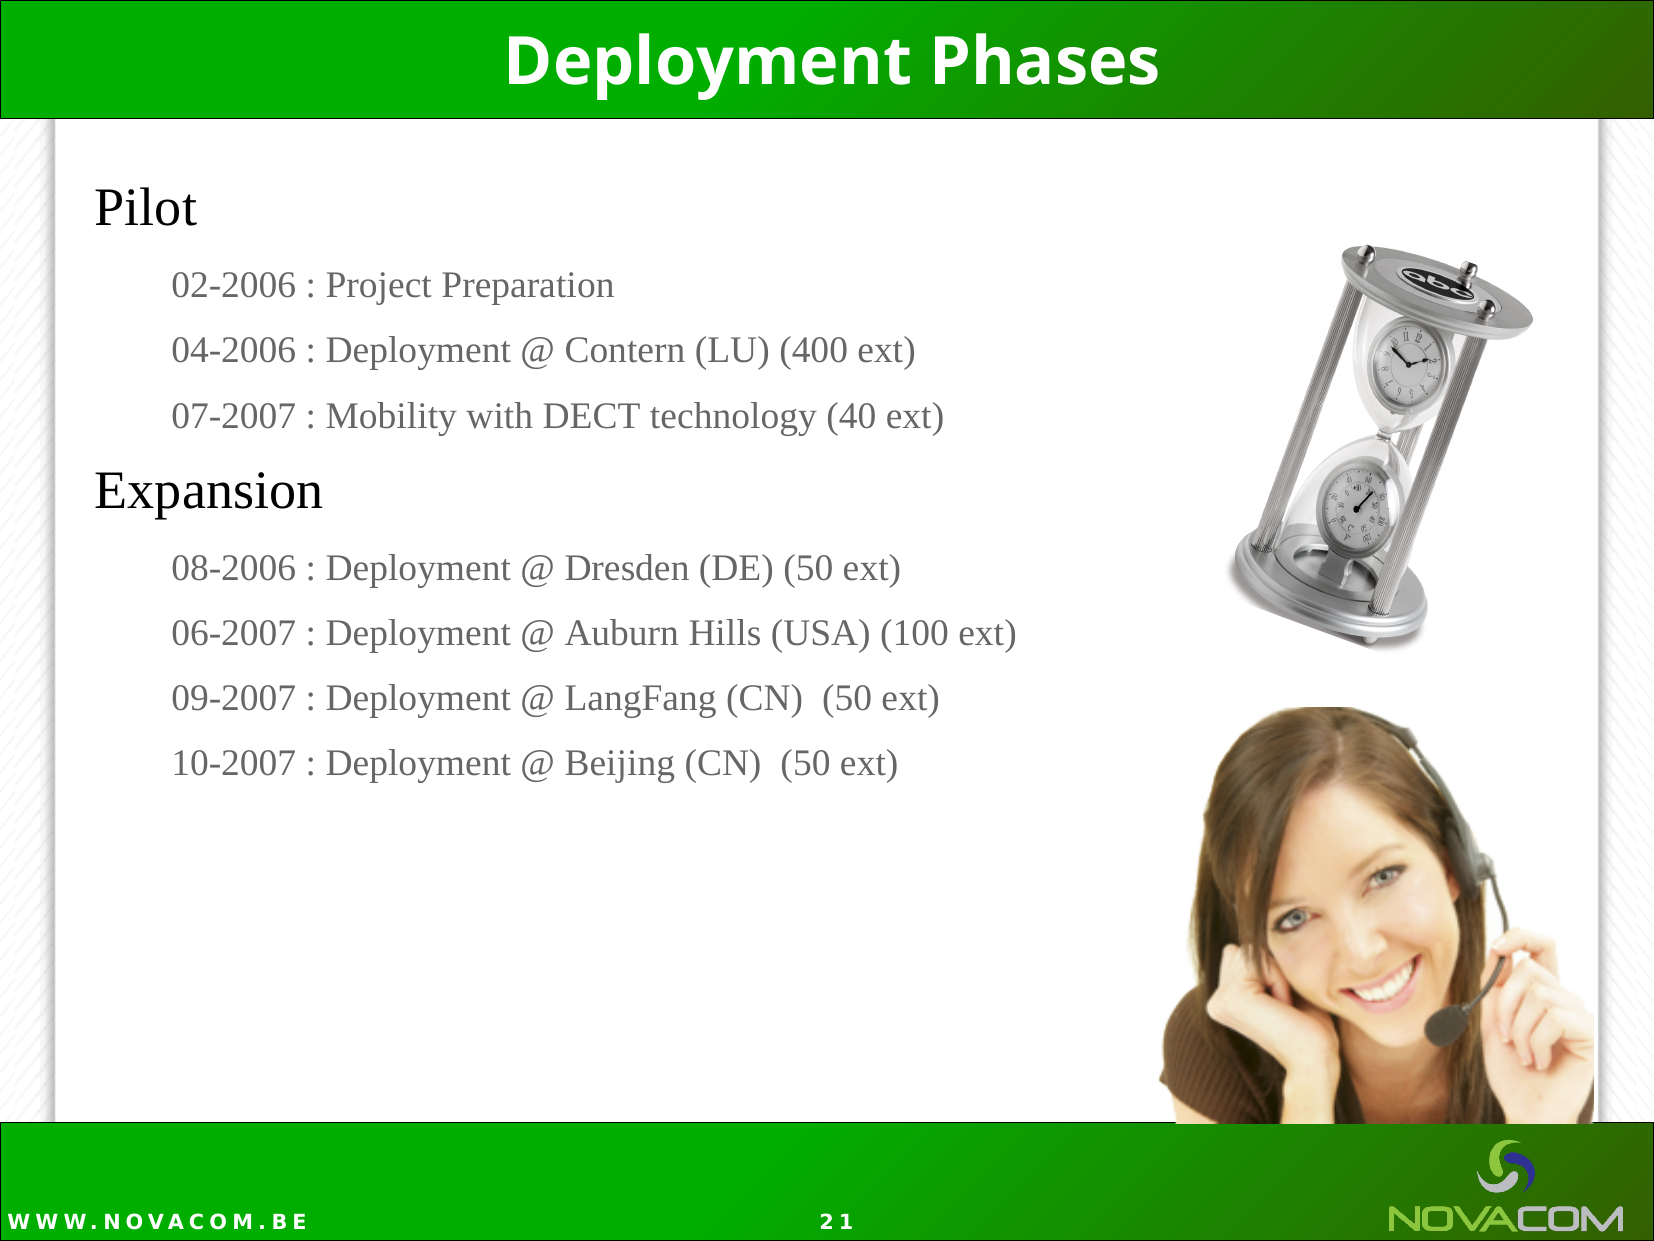

# Deployment Phases
Pilot
02-2006 : Project Preparation
04-2006 : Deployment @ Contern (LU) (400 ext)
07-2007 : Mobility with DECT technology (40 ext)
Expansion
08-2006 : Deployment @ Dresden (DE) (50 ext)
06-2007 : Deployment @ Auburn Hills (USA) (100 ext)
09-2007 : Deployment @ LangFang (CN) (50 ext)
10-2007 : Deployment @ Beijing (CN) (50 ext)